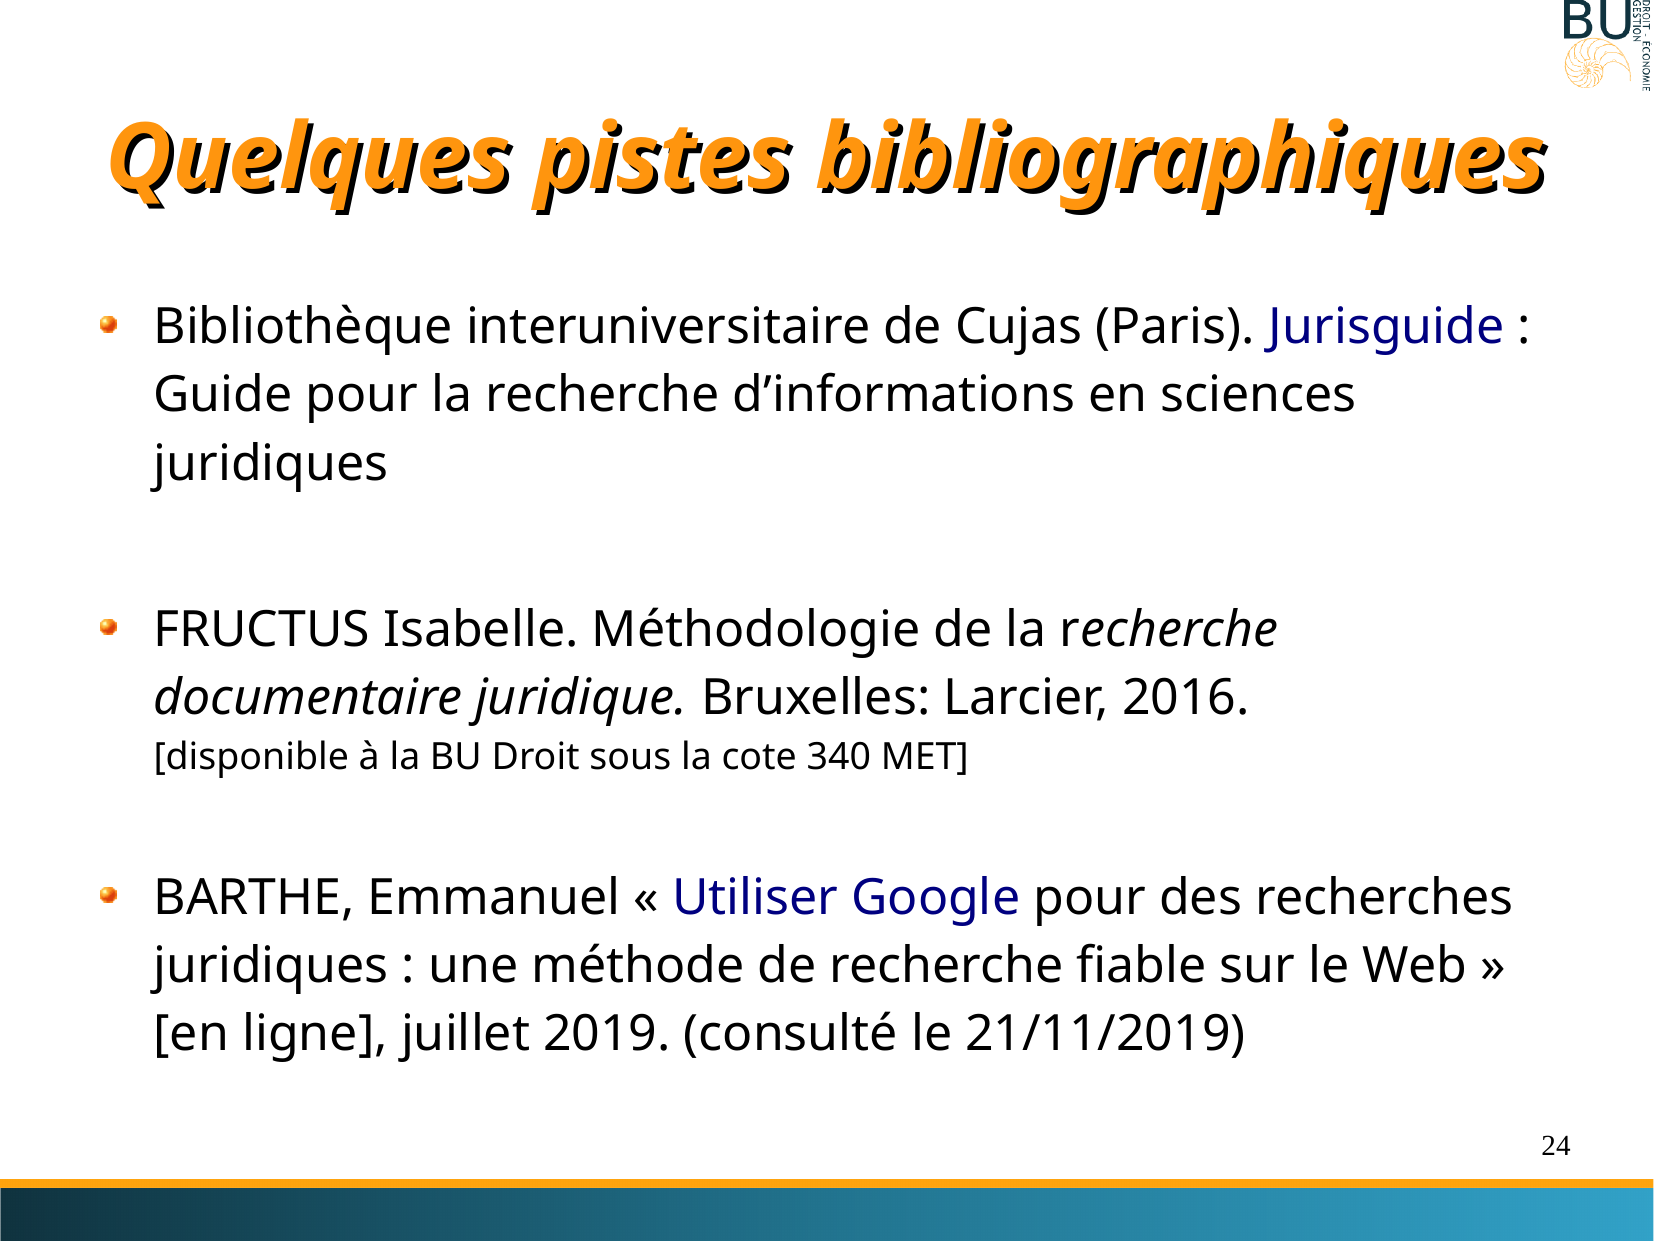

# Quelques pistes bibliographiques
Bibliothèque interuniversitaire de Cujas (Paris). Jurisguide : Guide pour la recherche d’informations en sciences juridiques
FRUCTUS Isabelle. Méthodologie de la recherche documentaire juridique. Bruxelles: Larcier, 2016.
[disponible à la BU Droit sous la cote 340 MET]
BARTHE, Emmanuel « Utiliser Google pour des recherches juridiques : une méthode de recherche fiable sur le Web » [en ligne], juillet 2019. (consulté le 21/11/2019)
24